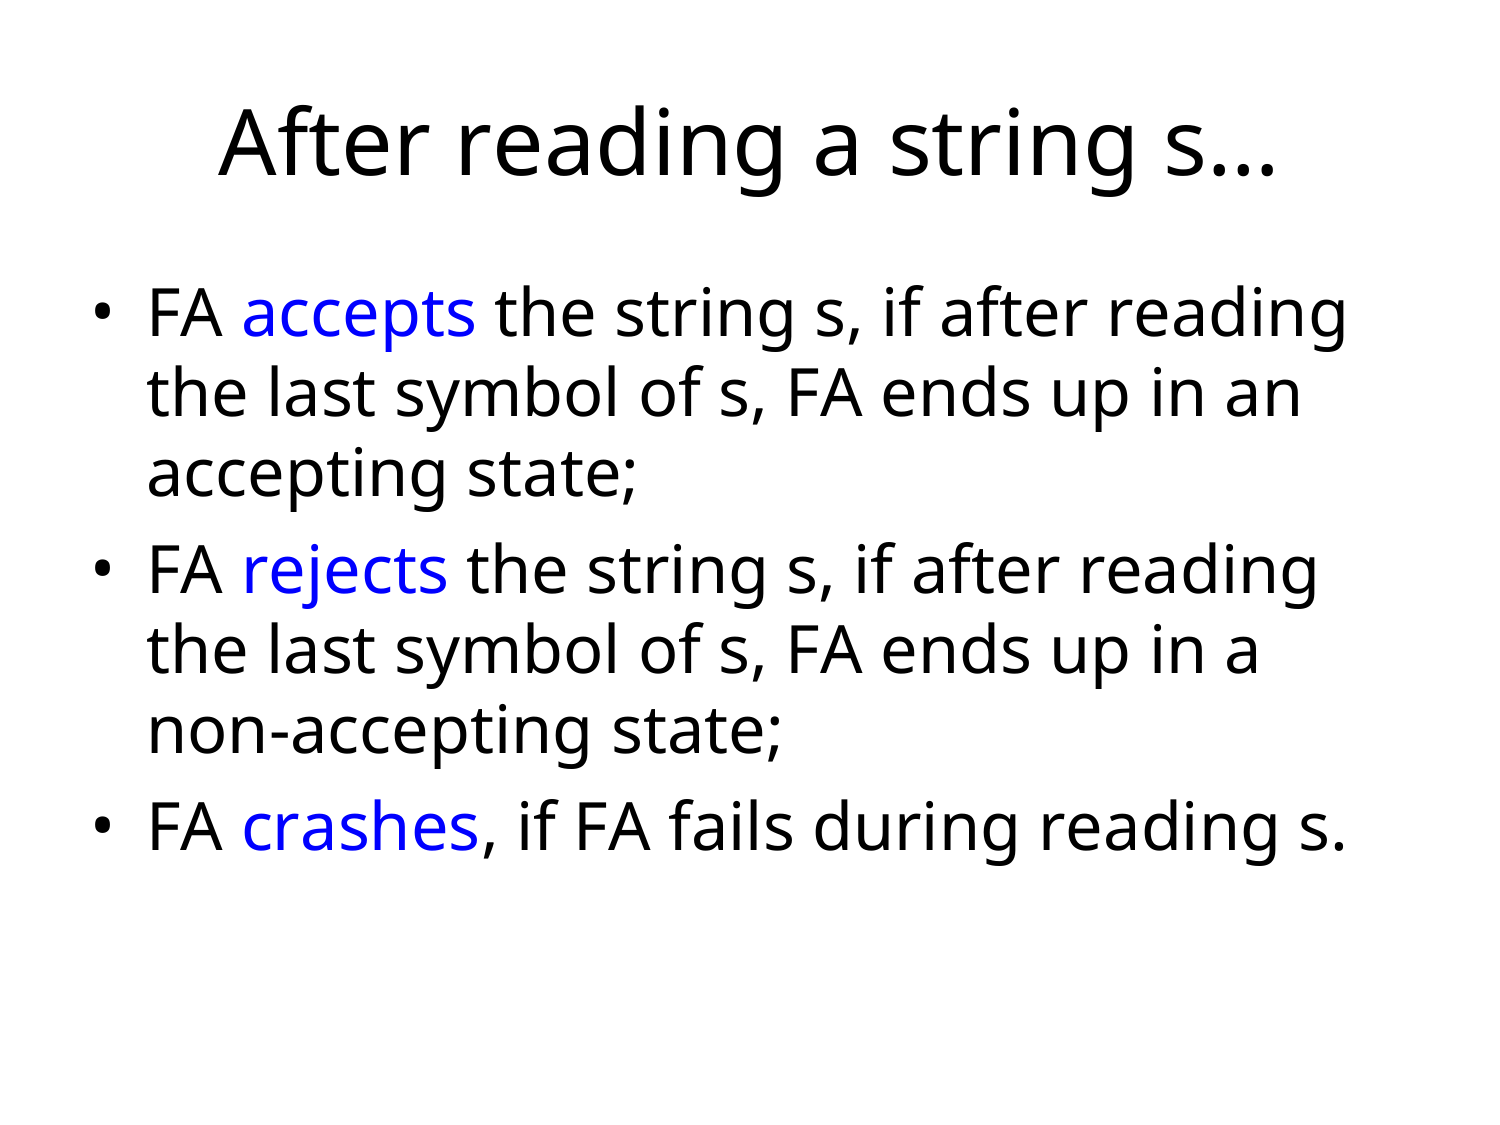

# After reading a string s…
FA accepts the string s, if after reading the last symbol of s, FA ends up in an accepting state;
FA rejects the string s, if after reading the last symbol of s, FA ends up in a non-accepting state;
FA crashes, if FA fails during reading s.